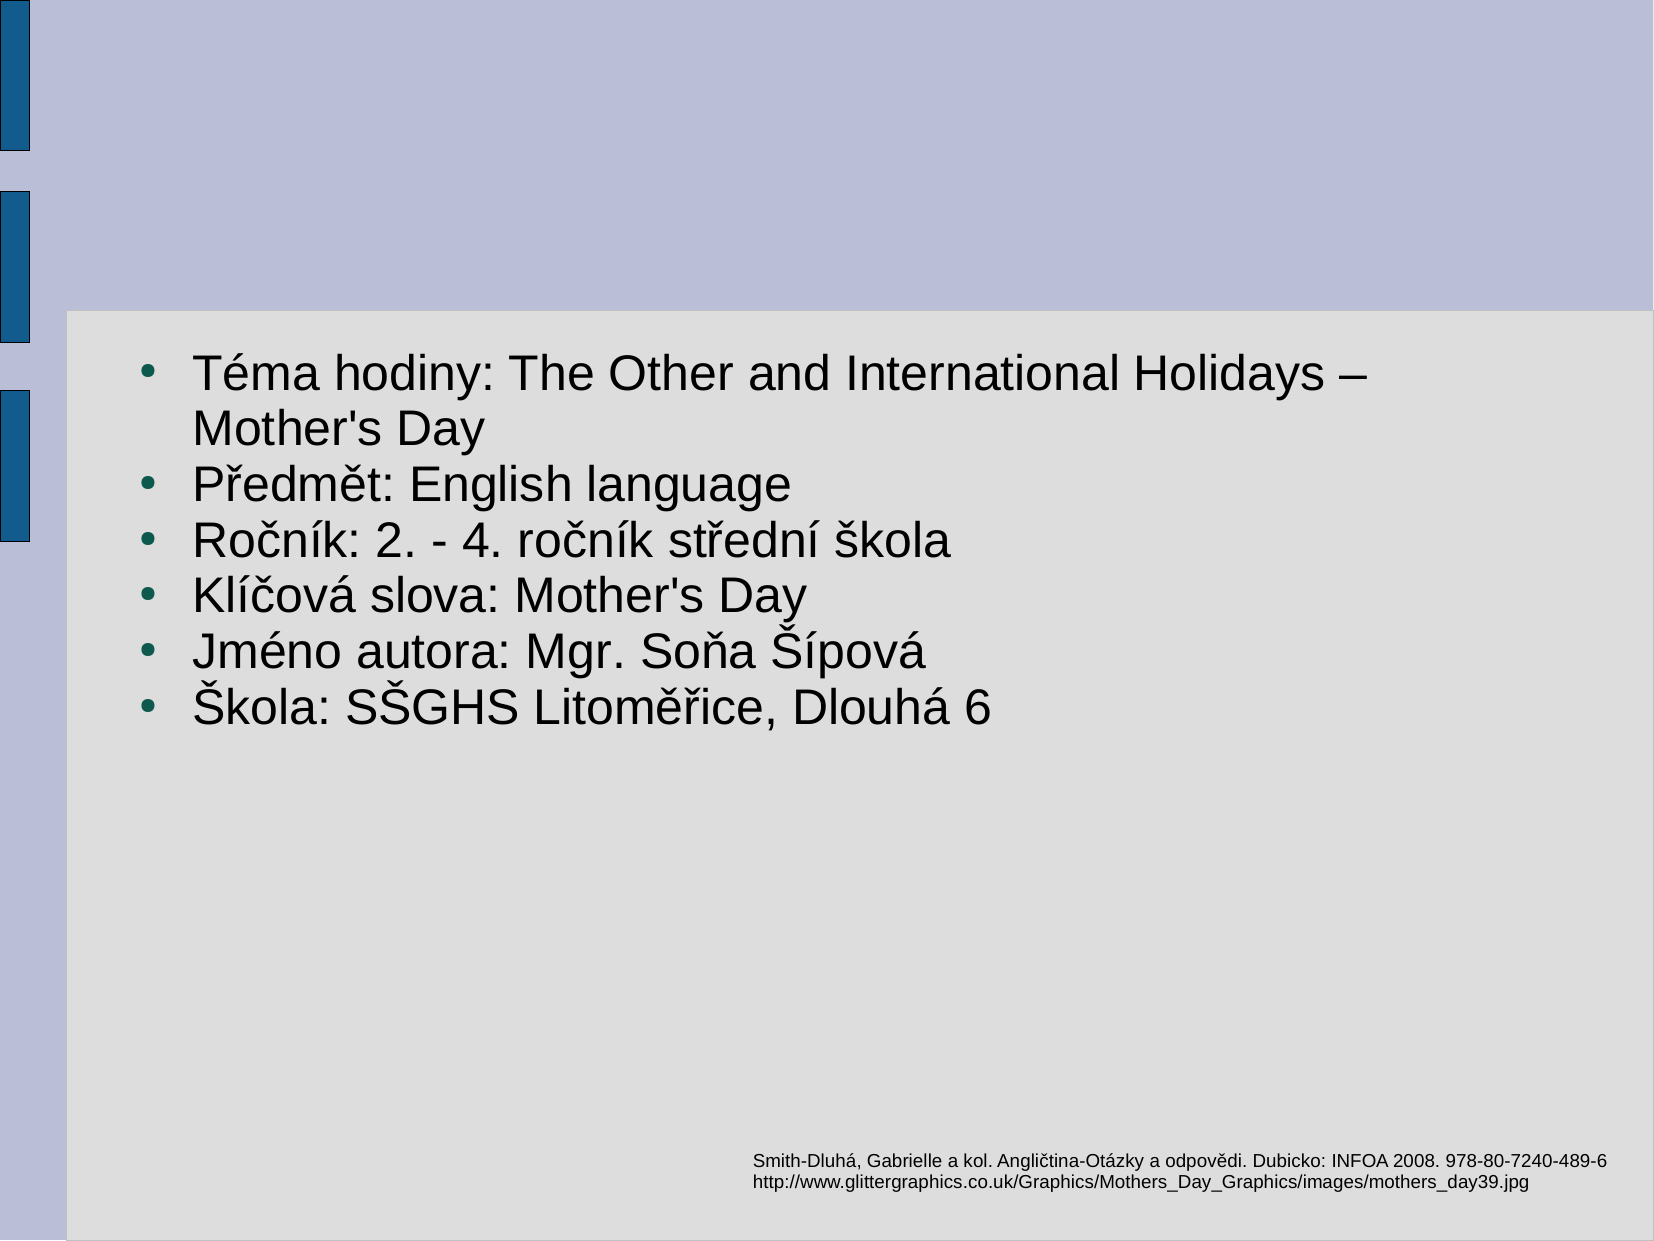

# Téma hodiny: The Other and International Holidays – Mother's Day
Předmět: English language
Ročník: 2. - 4. ročník střední škola
Klíčová slova: Mother's Day
Jméno autora: Mgr. Soňa Šípová
Škola: SŠGHS Litoměřice, Dlouhá 6
Smith-Dluhá, Gabrielle a kol. Angličtina-Otázky a odpovědi. Dubicko: INFOA 2008. 978-80-7240-489-6
http://www.glittergraphics.co.uk/Graphics/Mothers_Day_Graphics/images/mothers_day39.jpg